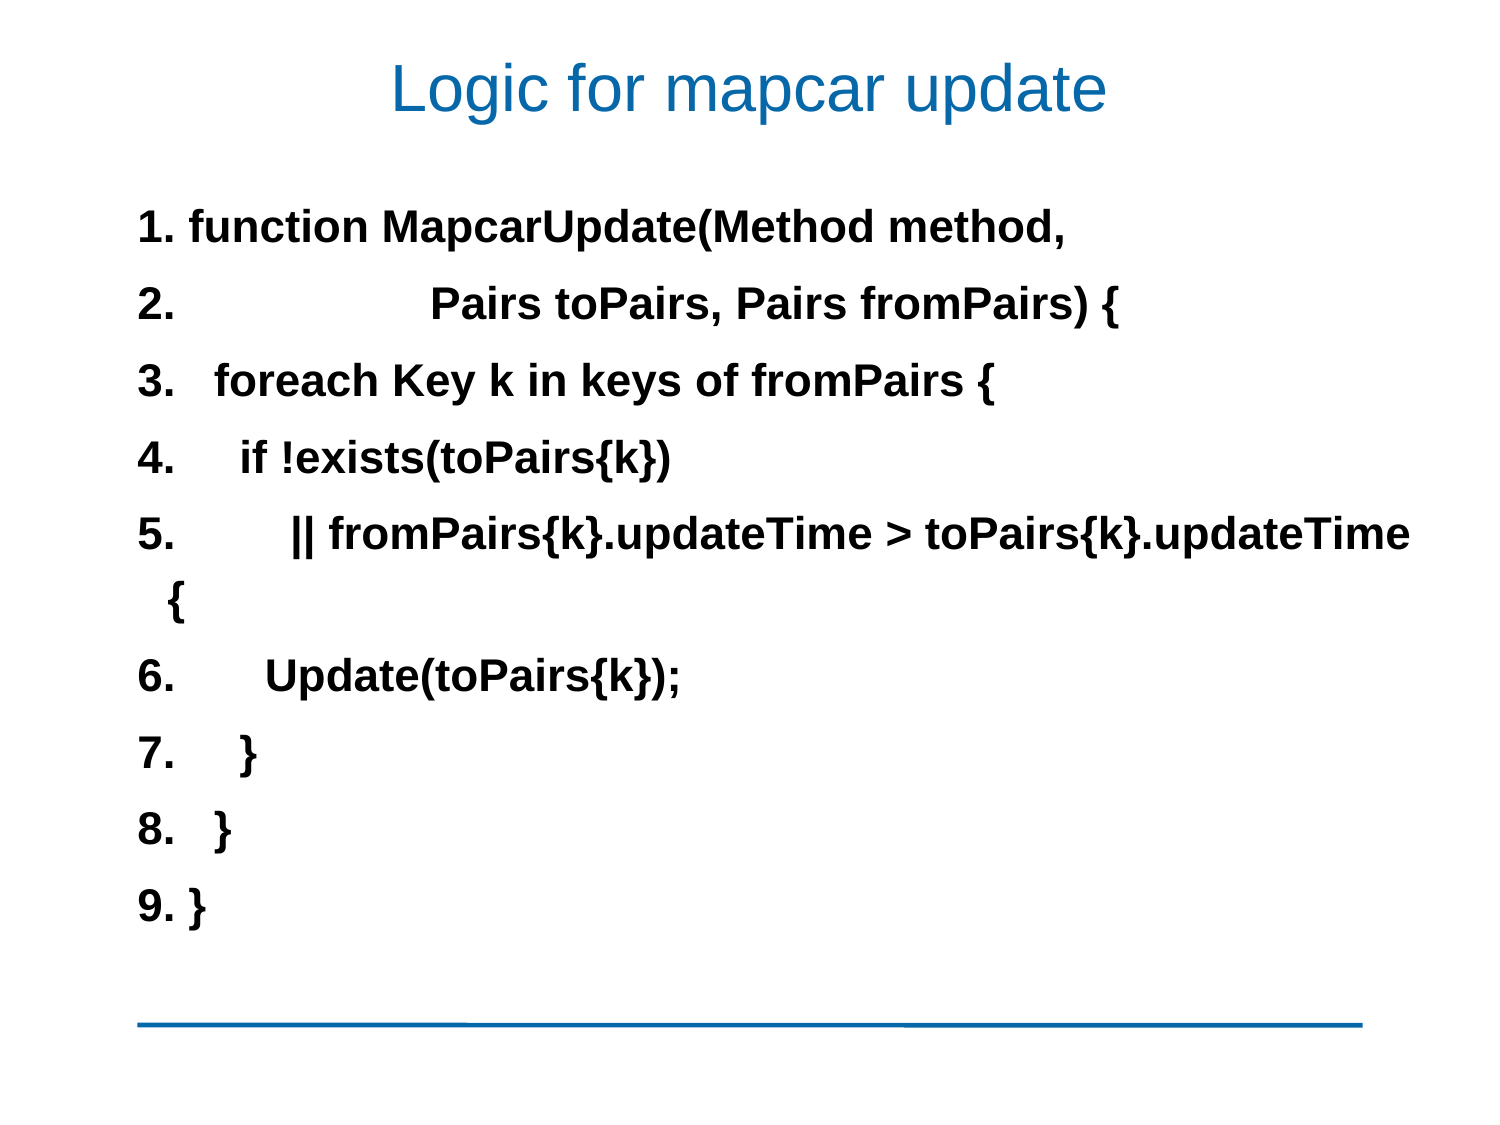

# Logic for mapcar update
1. function MapcarUpdate(Method method,
2. Pairs toPairs, Pairs fromPairs) {
3. foreach Key k in keys of fromPairs {
4. if !exists(toPairs{k})
5. || fromPairs{k}.updateTime > toPairs{k}.updateTime {
6. Update(toPairs{k});
7. }
8. }
9. }